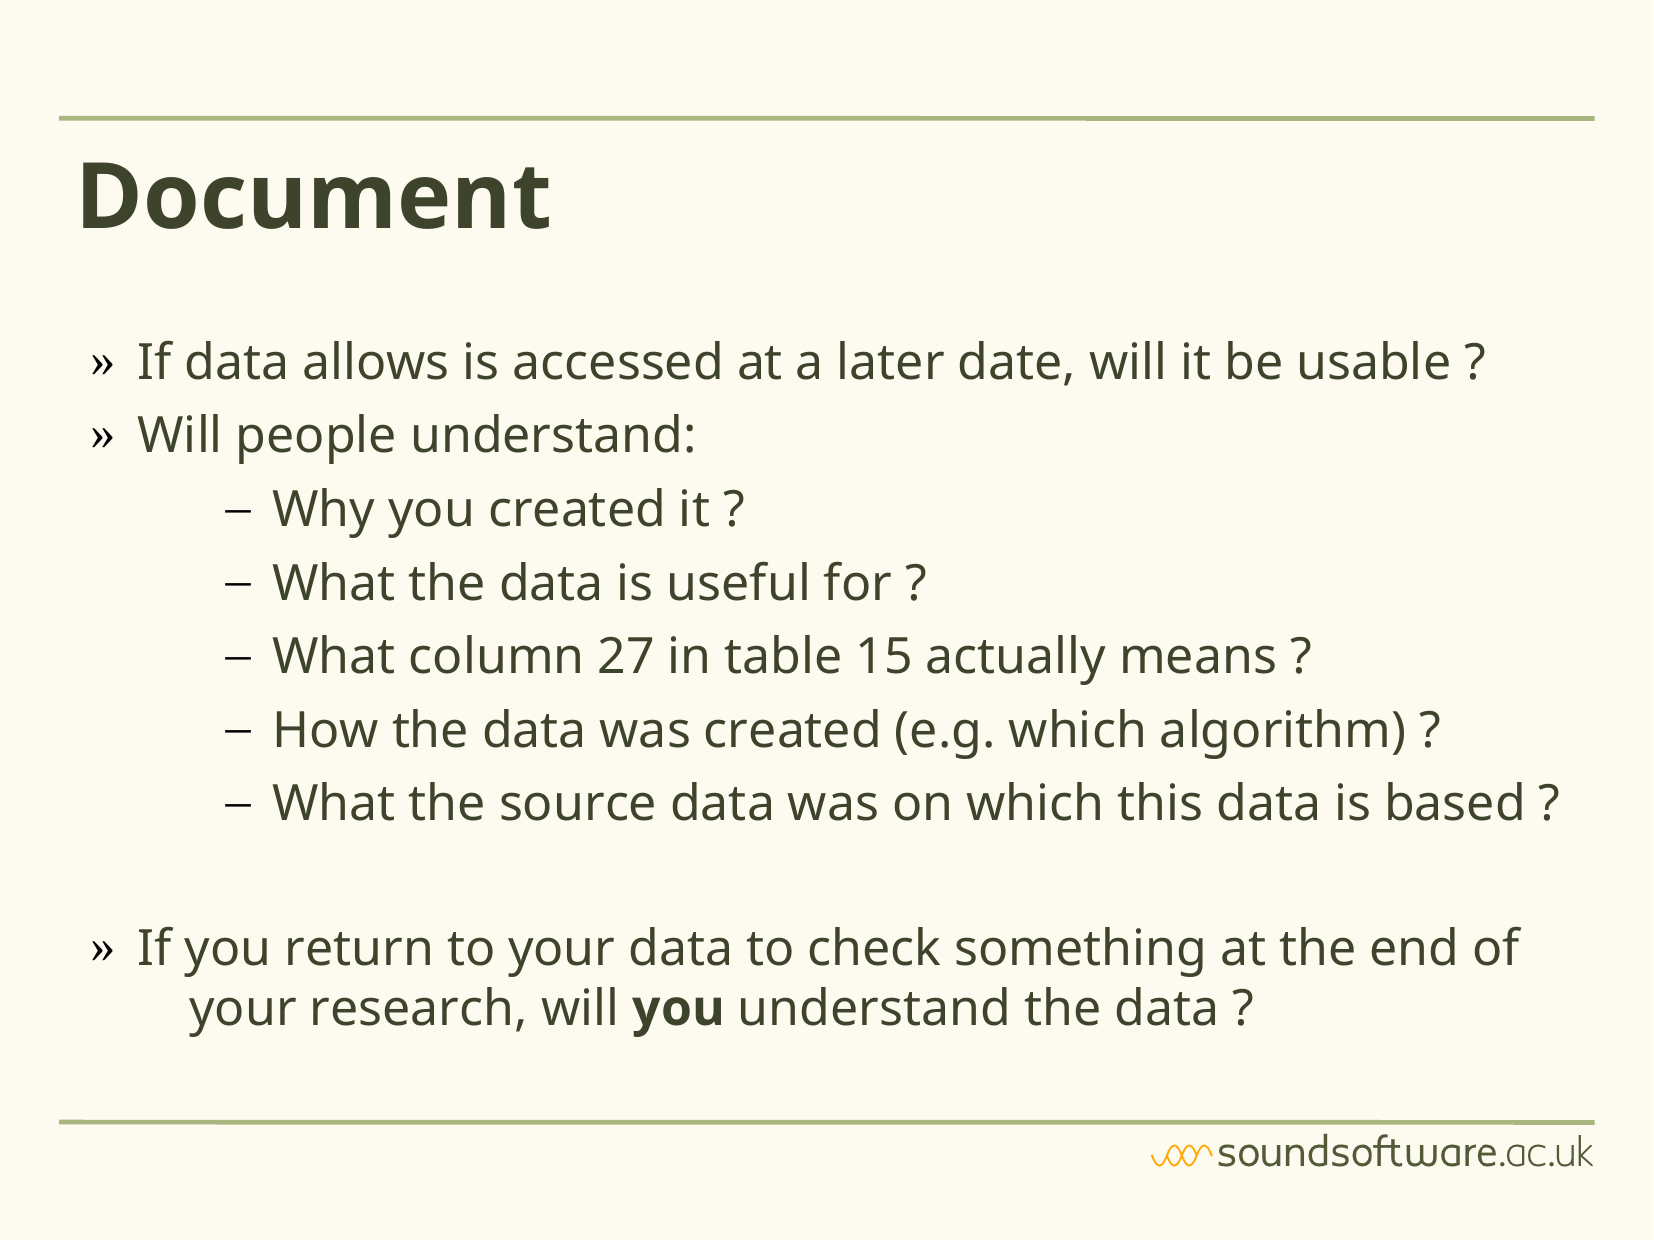

# Document
If data allows is accessed at a later date, will it be usable ?
Will people understand:
Why you created it ?
What the data is useful for ?
What column 27 in table 15 actually means ?
How the data was created (e.g. which algorithm) ?
What the source data was on which this data is based ?
If you return to your data to check something at the end of your research, will you understand the data ?